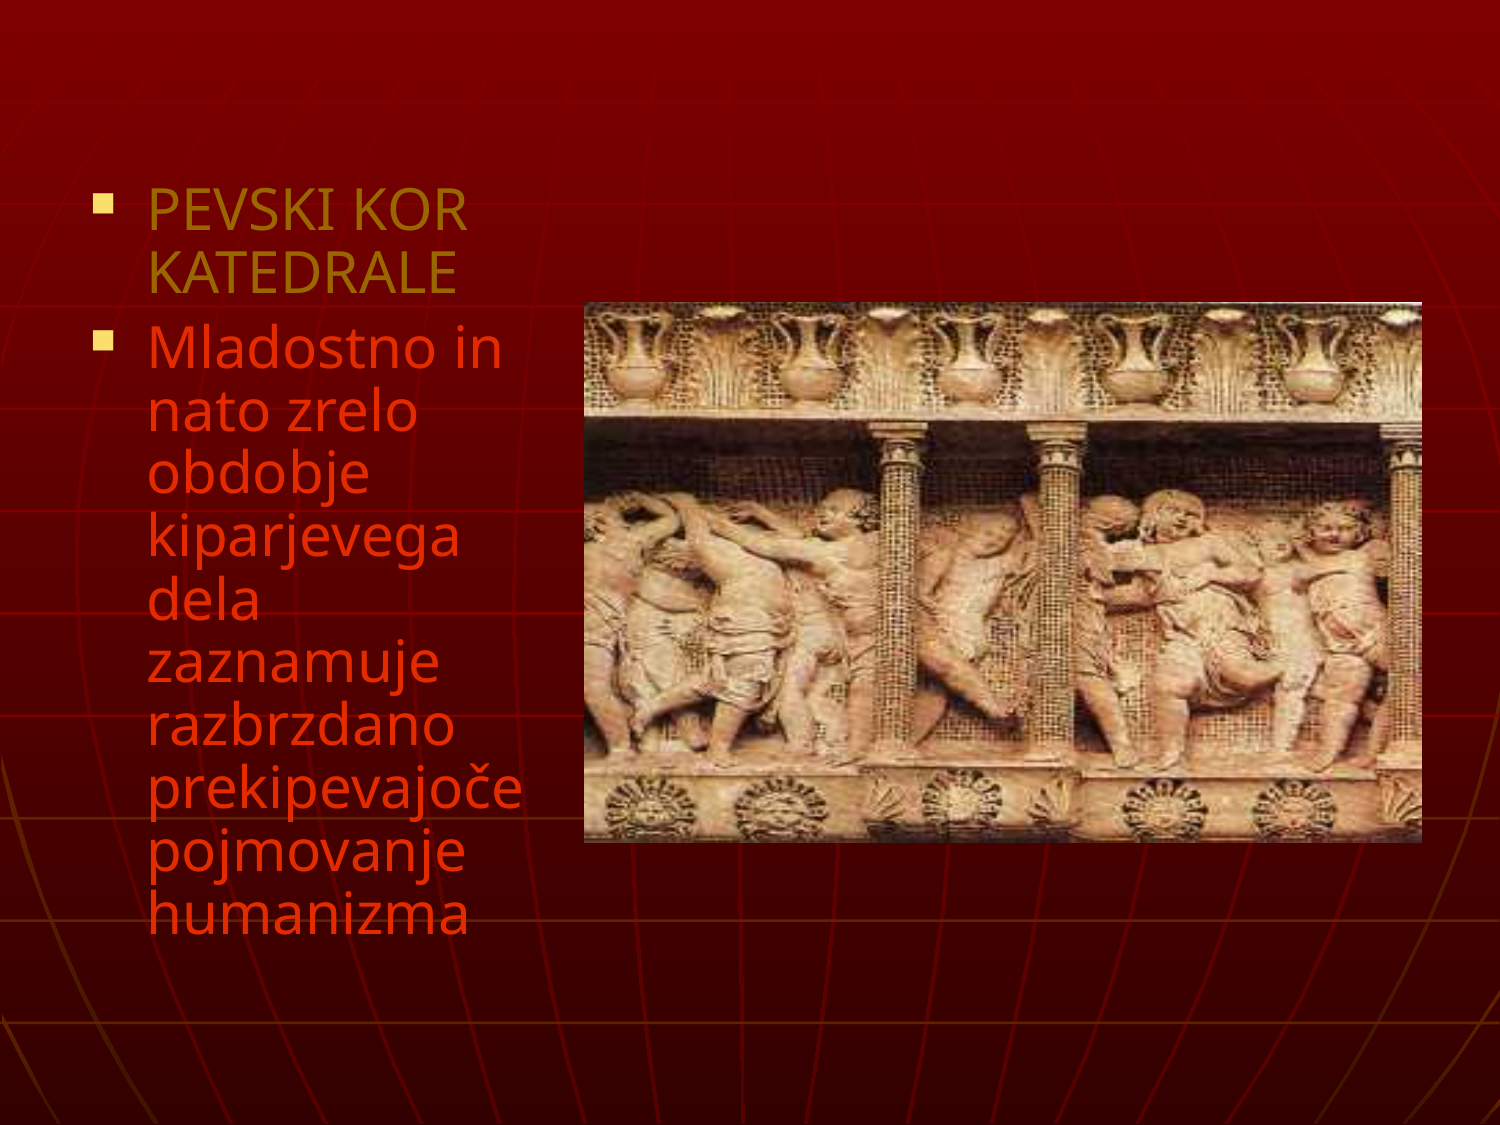

# PEVSKI KOR KATEDRALE
Mladostno in nato zrelo obdobje kiparjevega dela
zaznamuje razbrzdano prekipevajoče pojmovanje humanizma